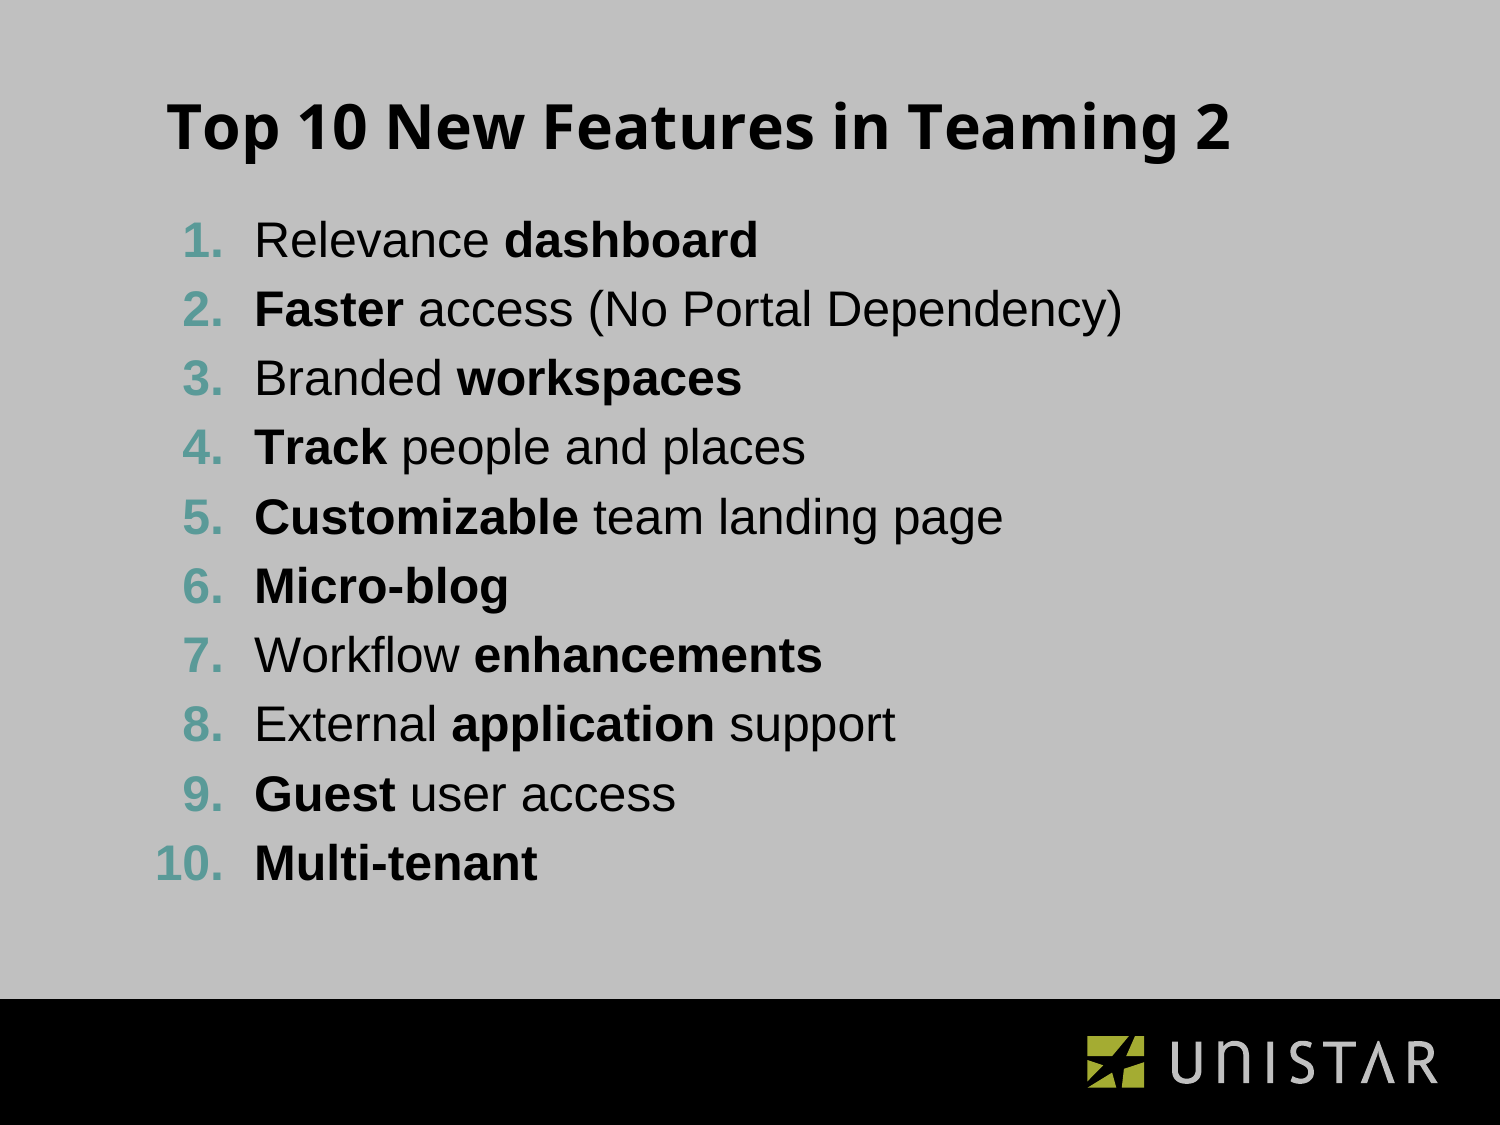

# Top 10 New Features in Teaming 2
1.
2.
3.
4.
5.
6.
7.
8.
9.
10.
Relevance dashboard
Faster access (No Portal Dependency)
Branded workspaces
Track people and places
Customizable team landing page
Micro-blog
Workflow enhancements
External application support
Guest user access
Multi-tenant